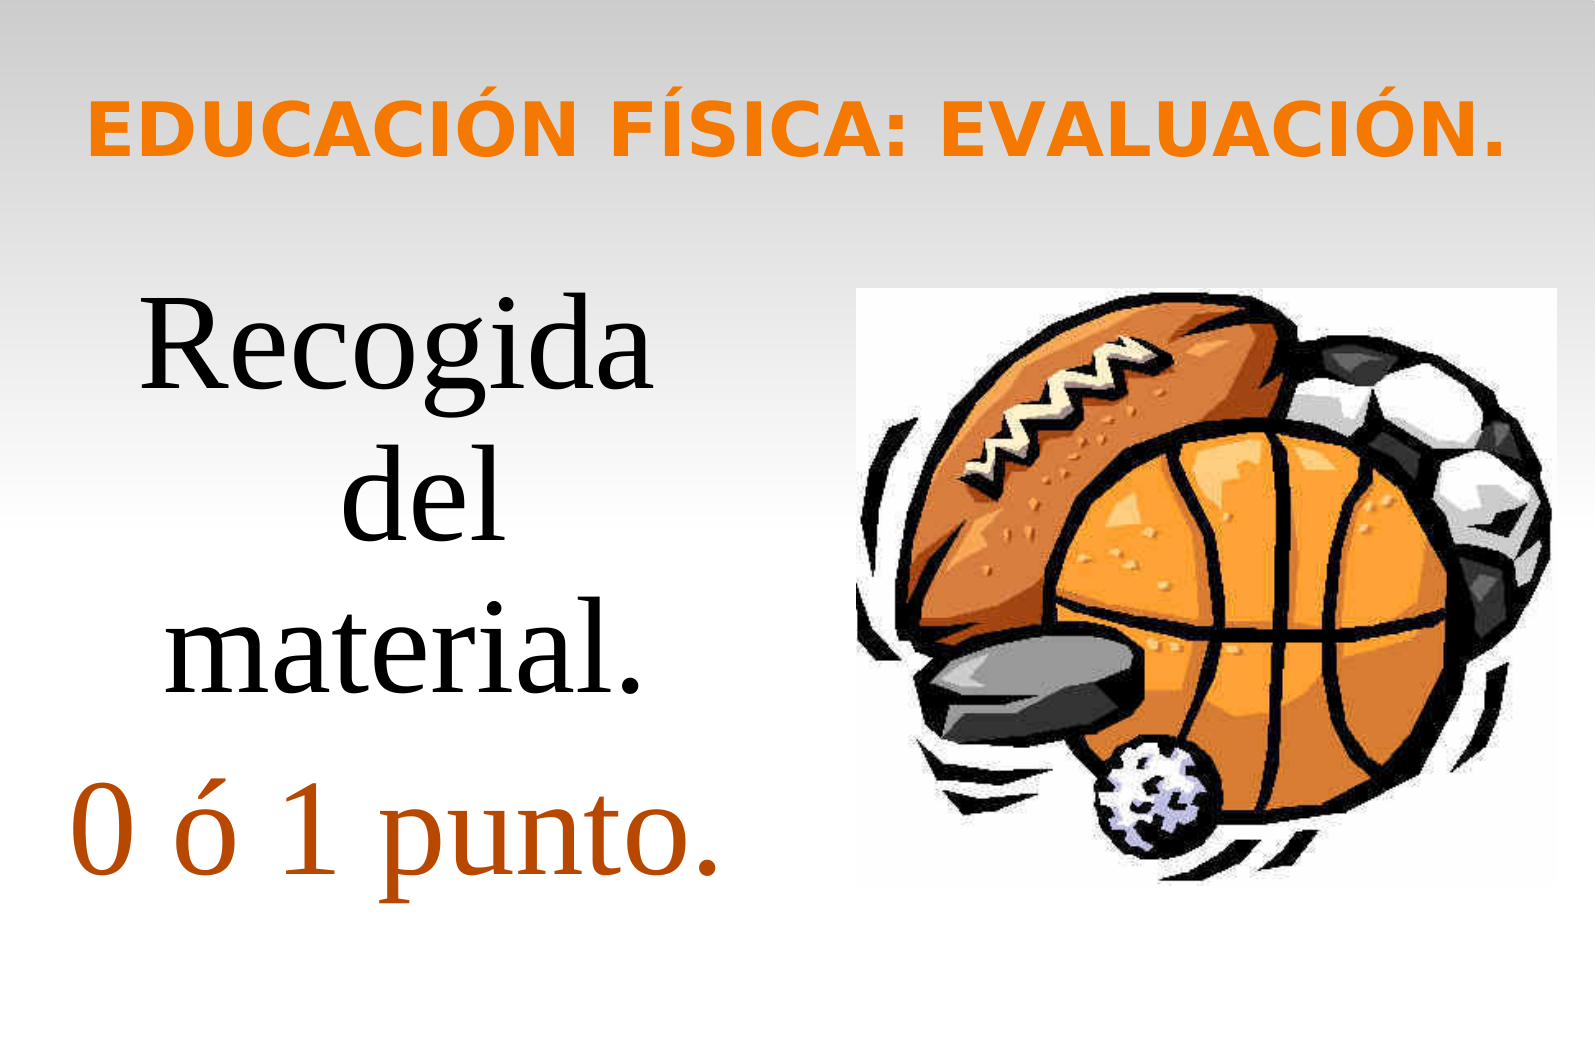

# EDUCACIÓN FÍSICA: EVALUACIÓN.
Recogida del material.
0 ó 1 punto.